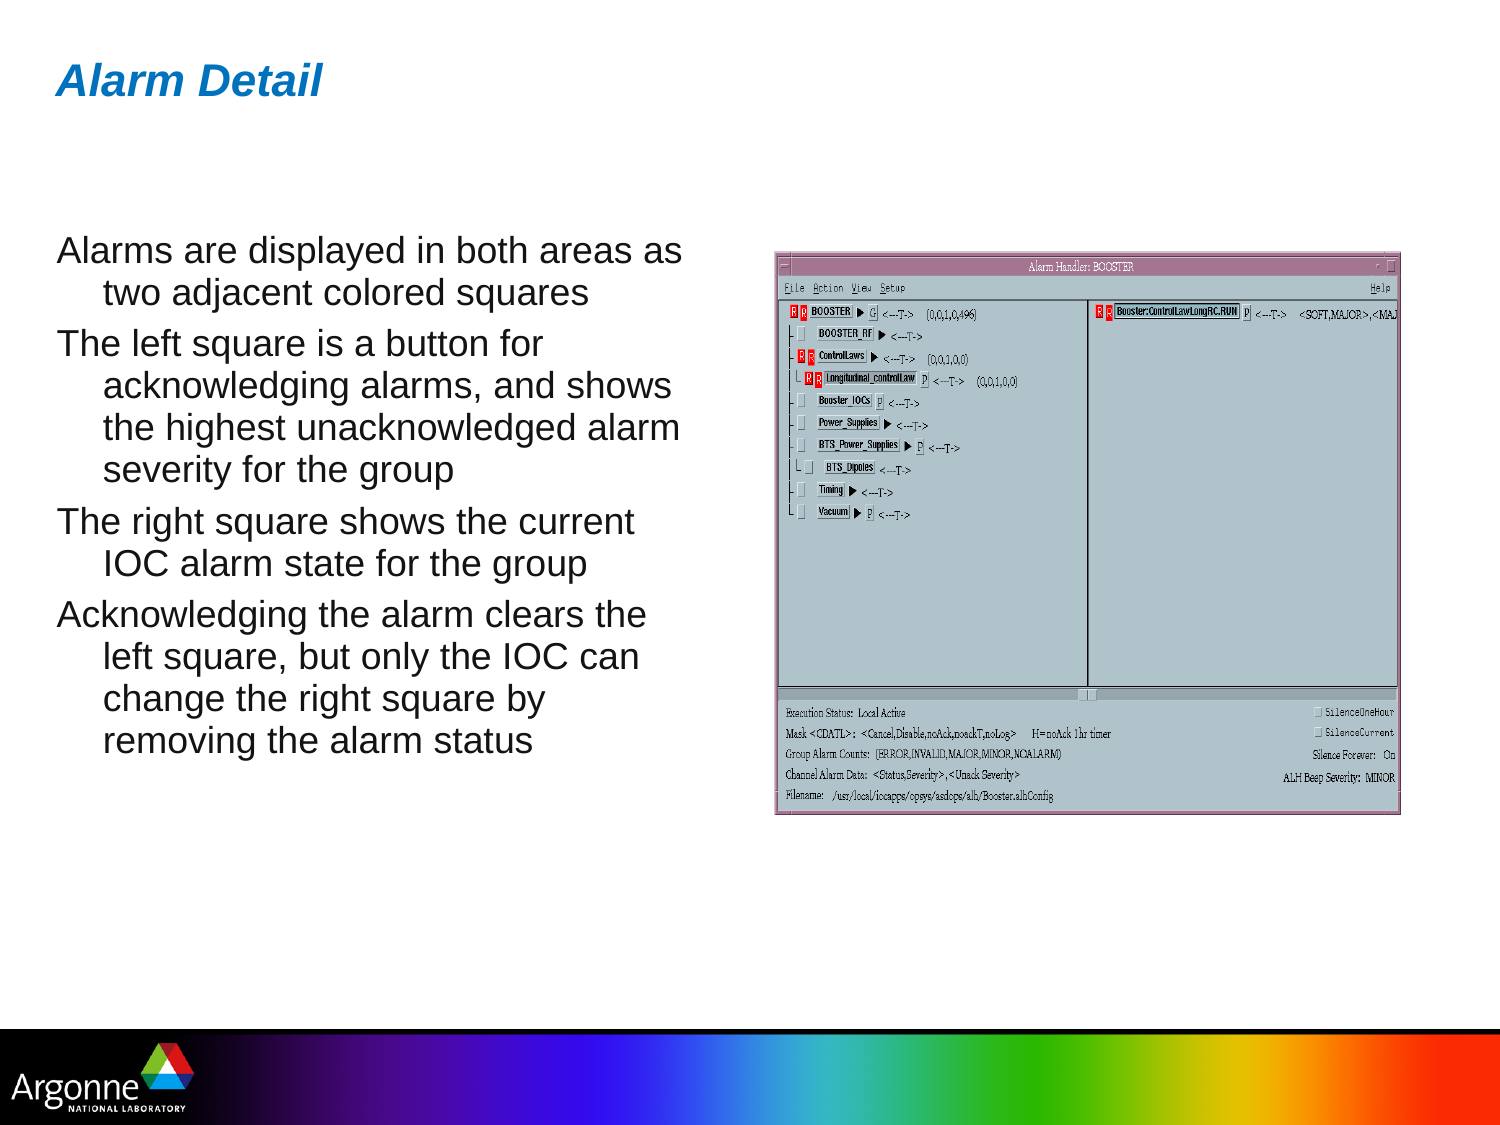

# Alarm Detail
Alarms are displayed in both areas as two adjacent colored squares
The left square is a button for acknowledging alarms, and shows the highest unacknowledged alarm severity for the group
The right square shows the current IOC alarm state for the group
Acknowledging the alarm clears the left square, but only the IOC can change the right square by removing the alarm status